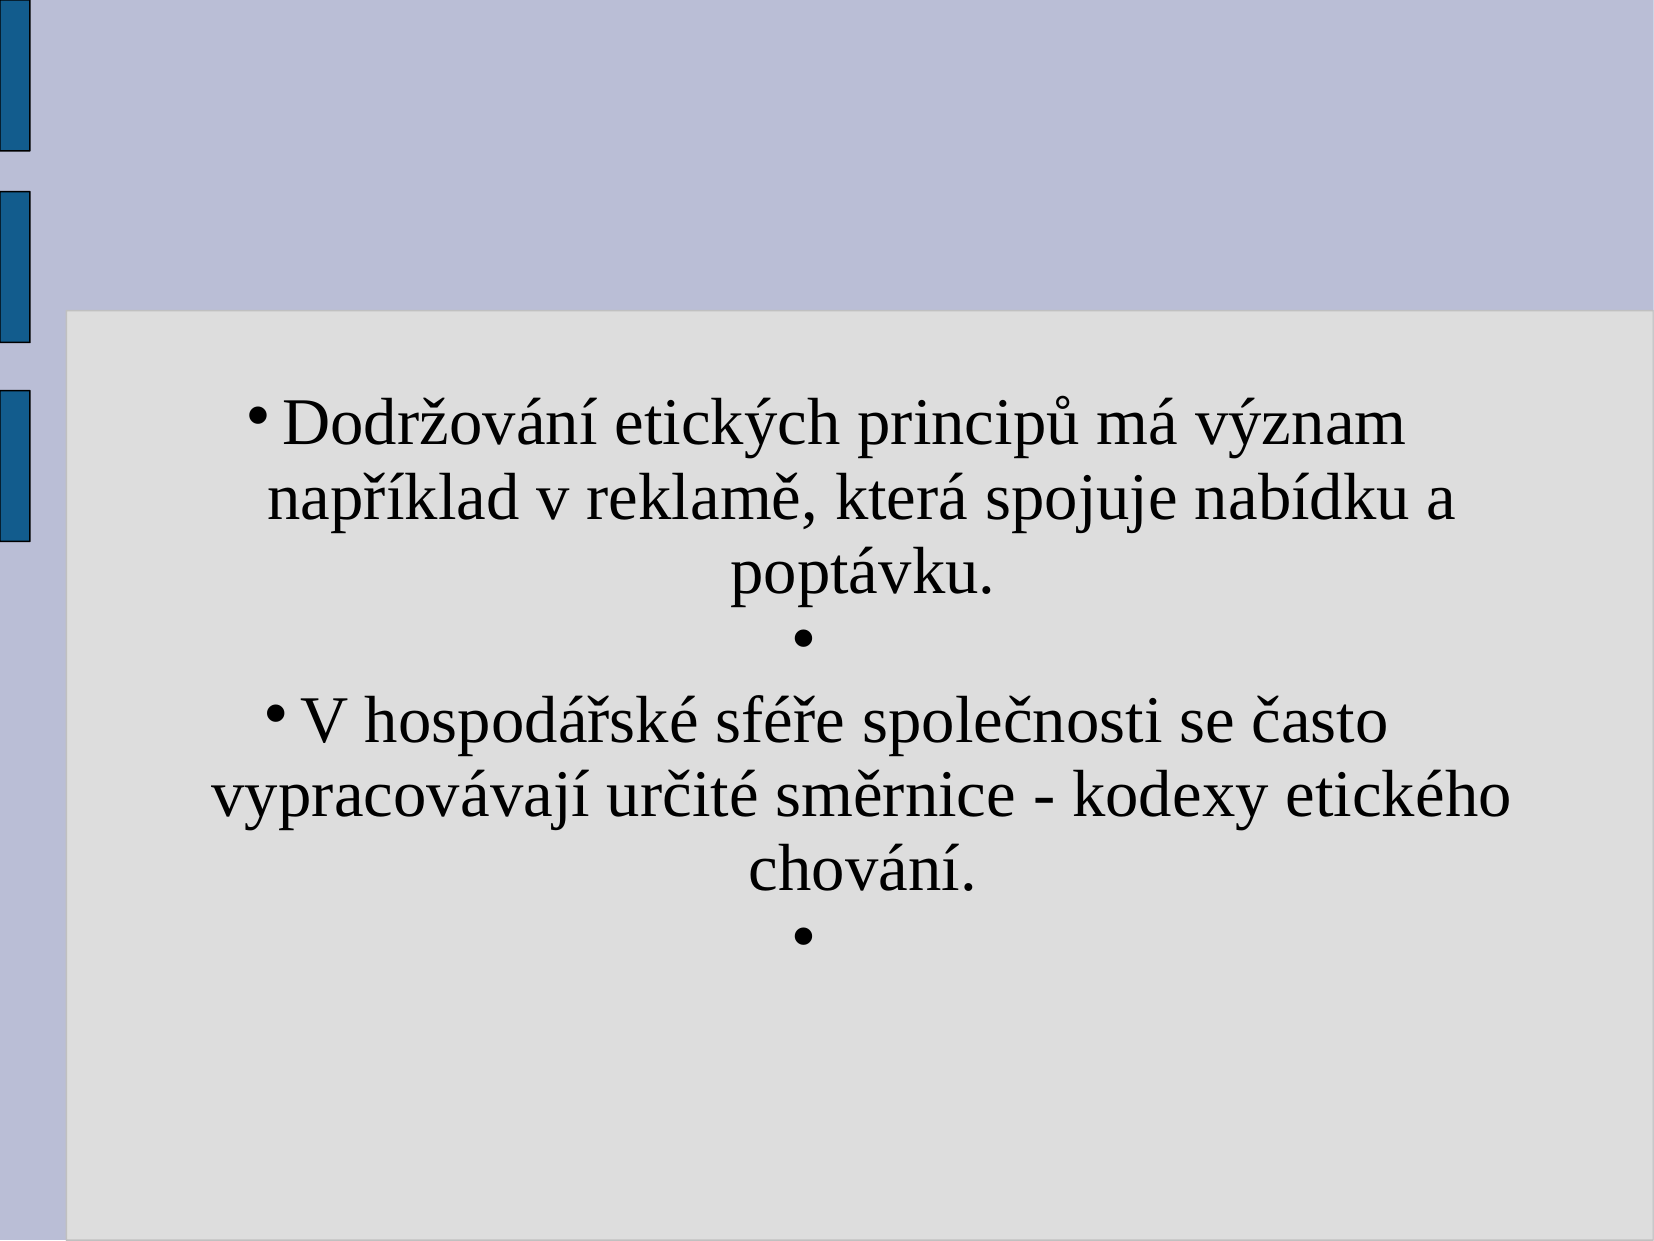

# Dodržování etických principů má význam například v reklamě, která spojuje nabídku a poptávku.
V hospodářské sféře společnosti se často vypracovávají určité směrnice - kodexy etického chování.